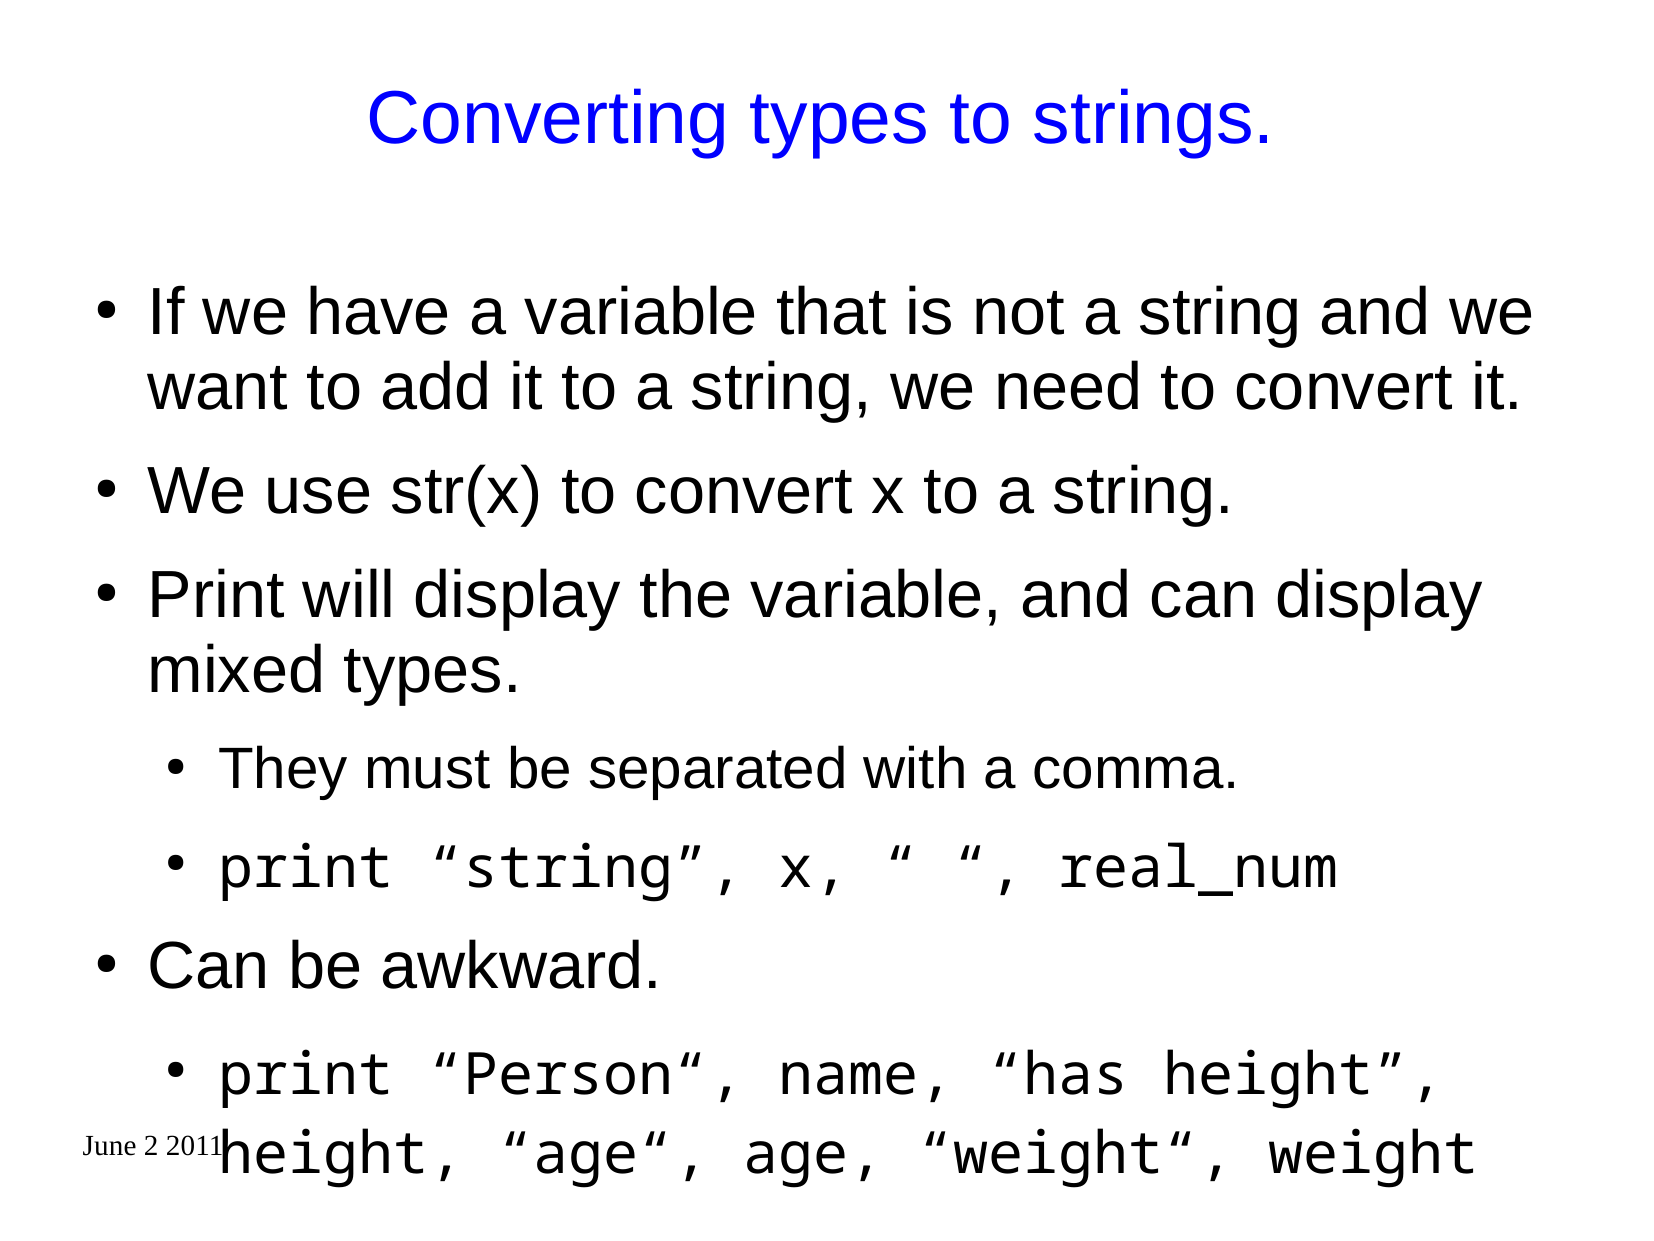

# Converting types to strings.
If we have a variable that is not a string and we want to add it to a string, we need to convert it.
We use str(x) to convert x to a string.
Print will display the variable, and can display mixed types.
They must be separated with a comma.
print “string”, x, “ “, real_num
Can be awkward.
print “Person“, name, “has height”, height, “age“, age, “weight“, weight
June 2 2011